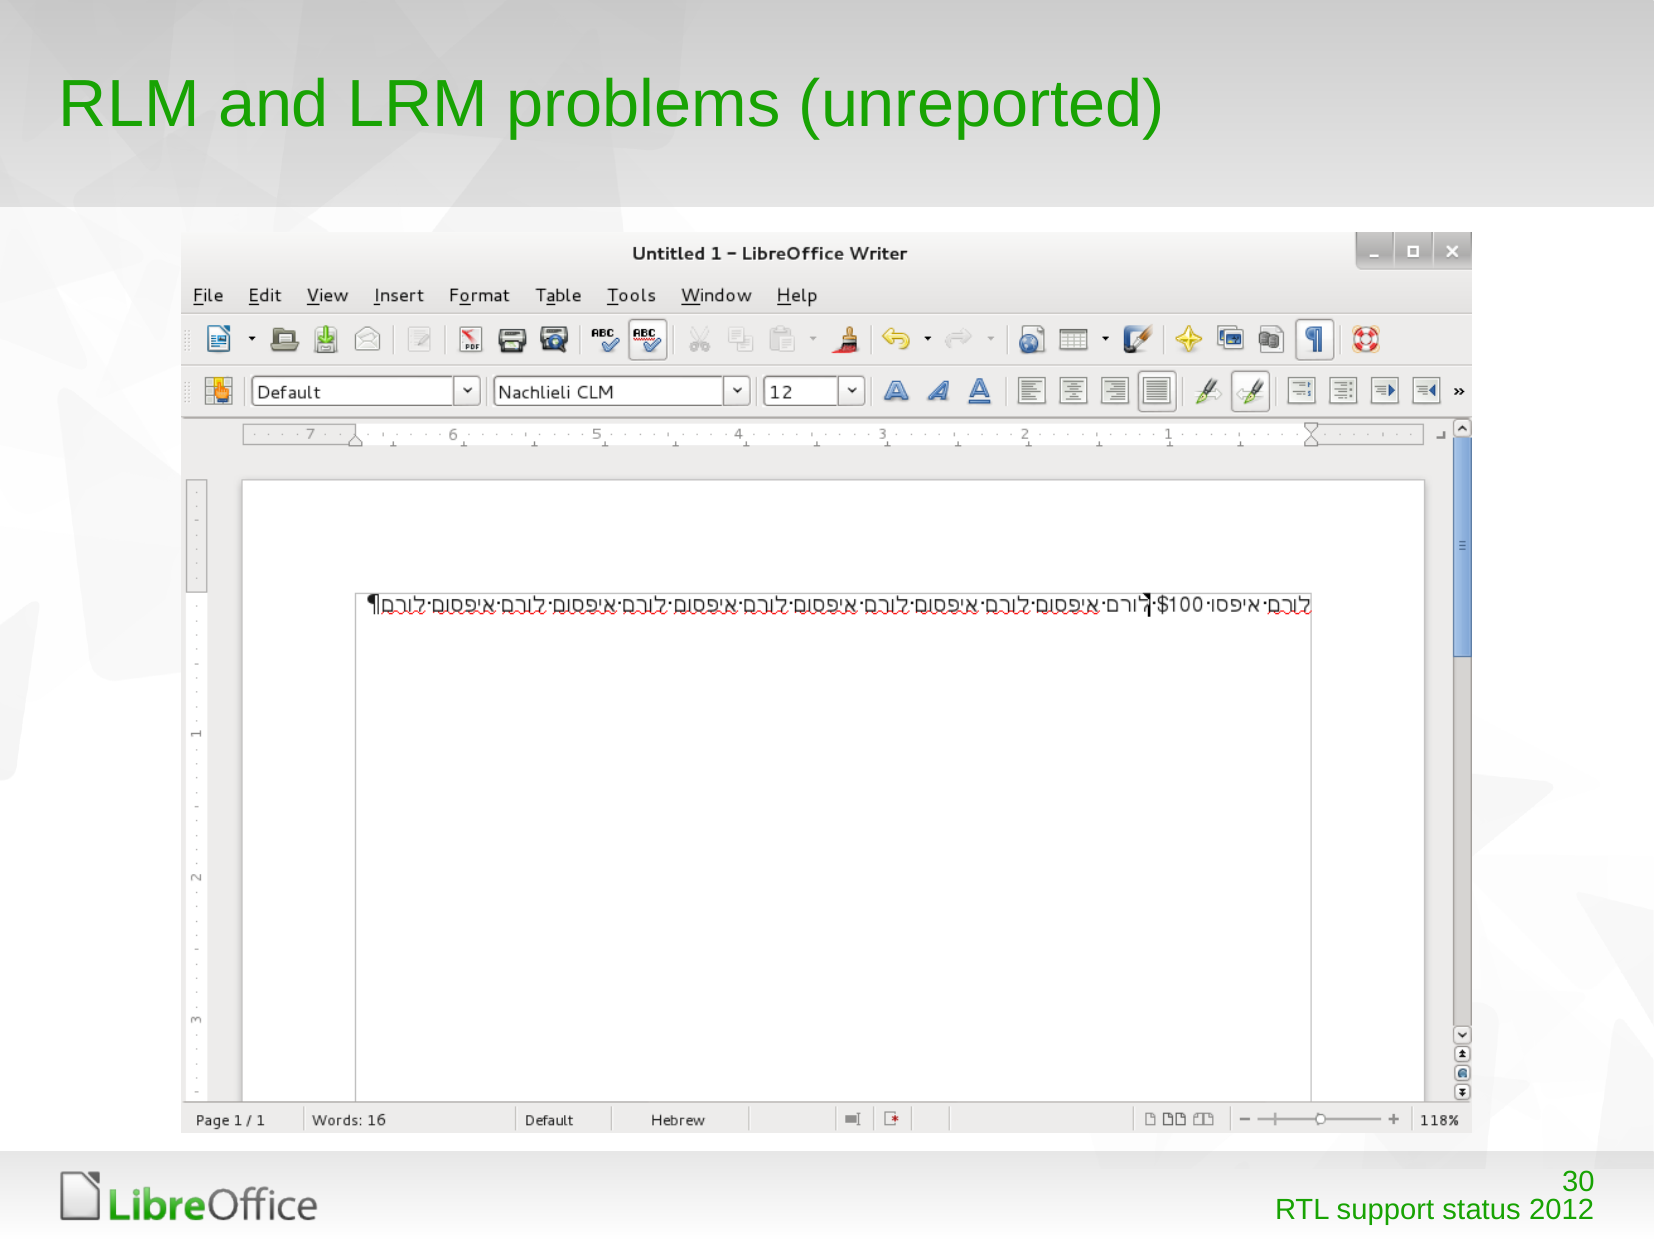

# RLM and LRM problems (unreported)
30
RTL support status 2012